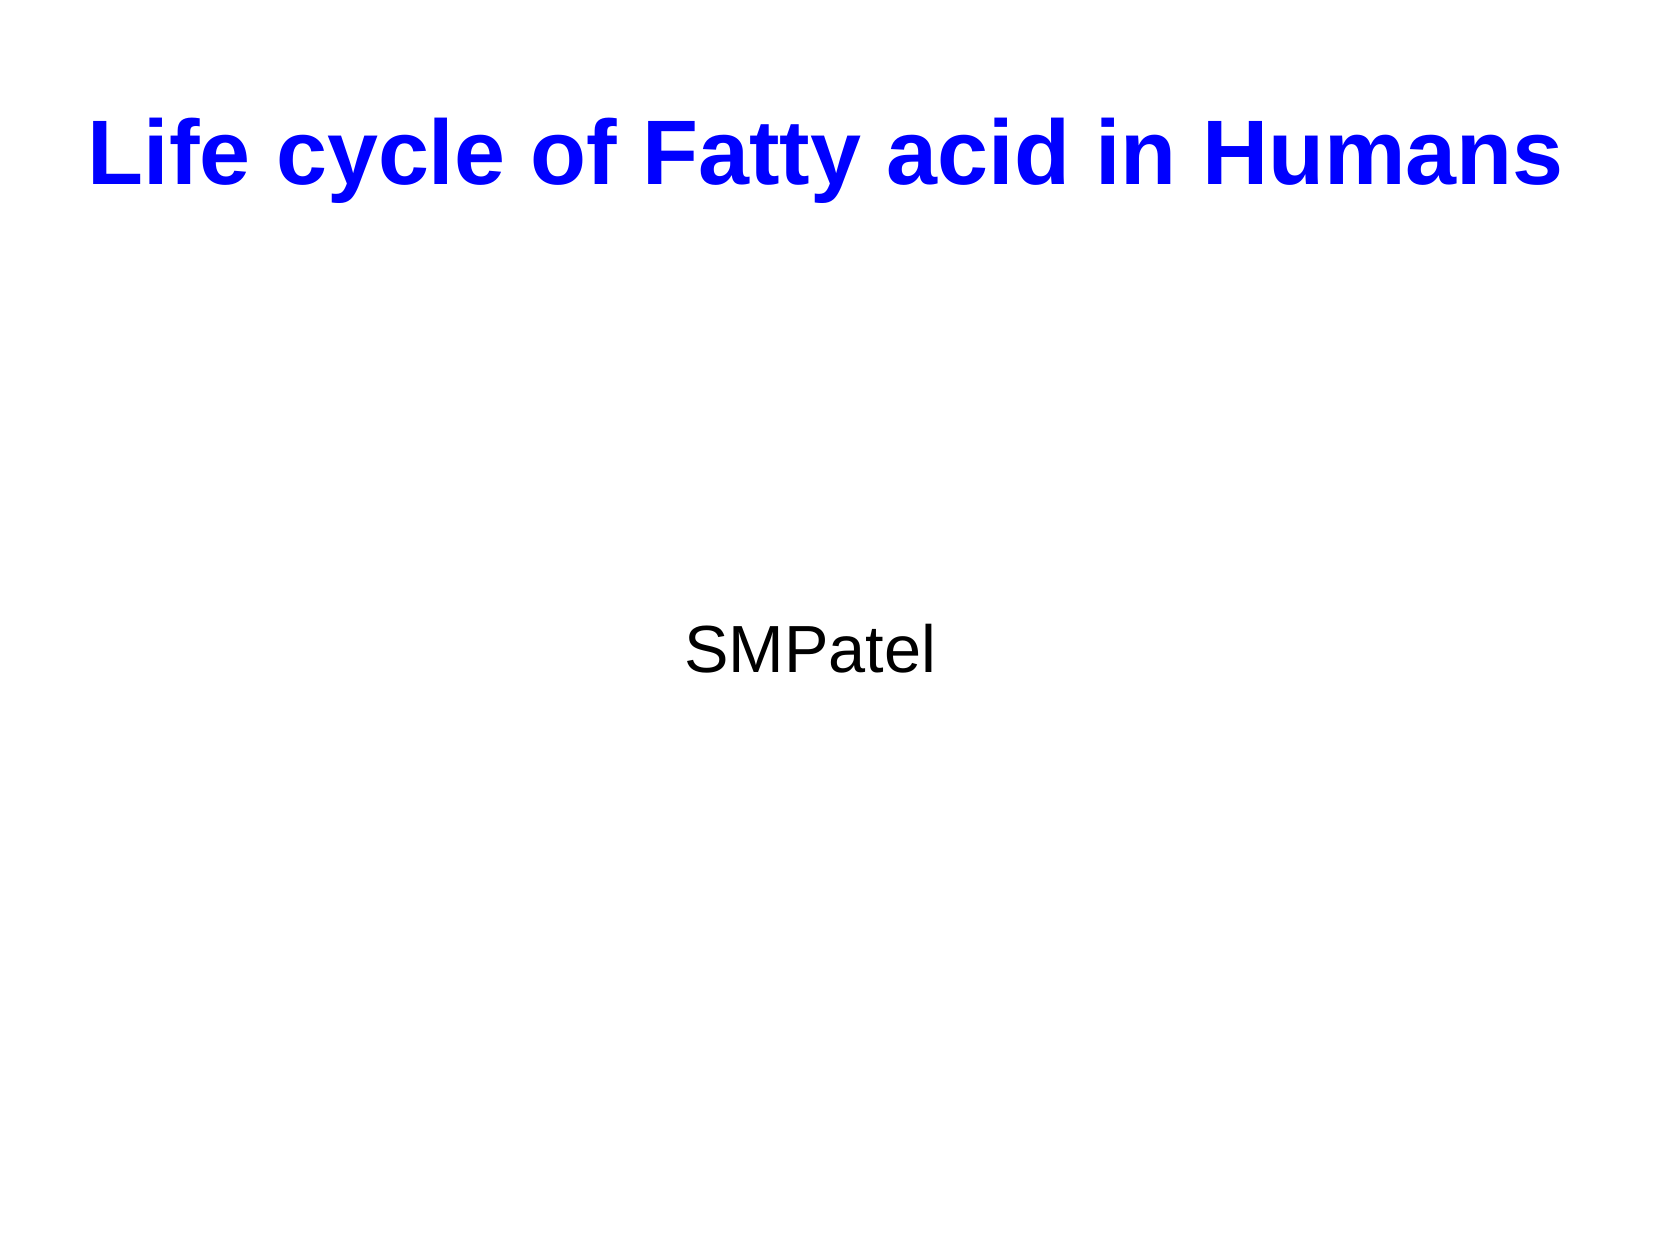

# Life cycle of Fatty acid in Humans
SMPatel